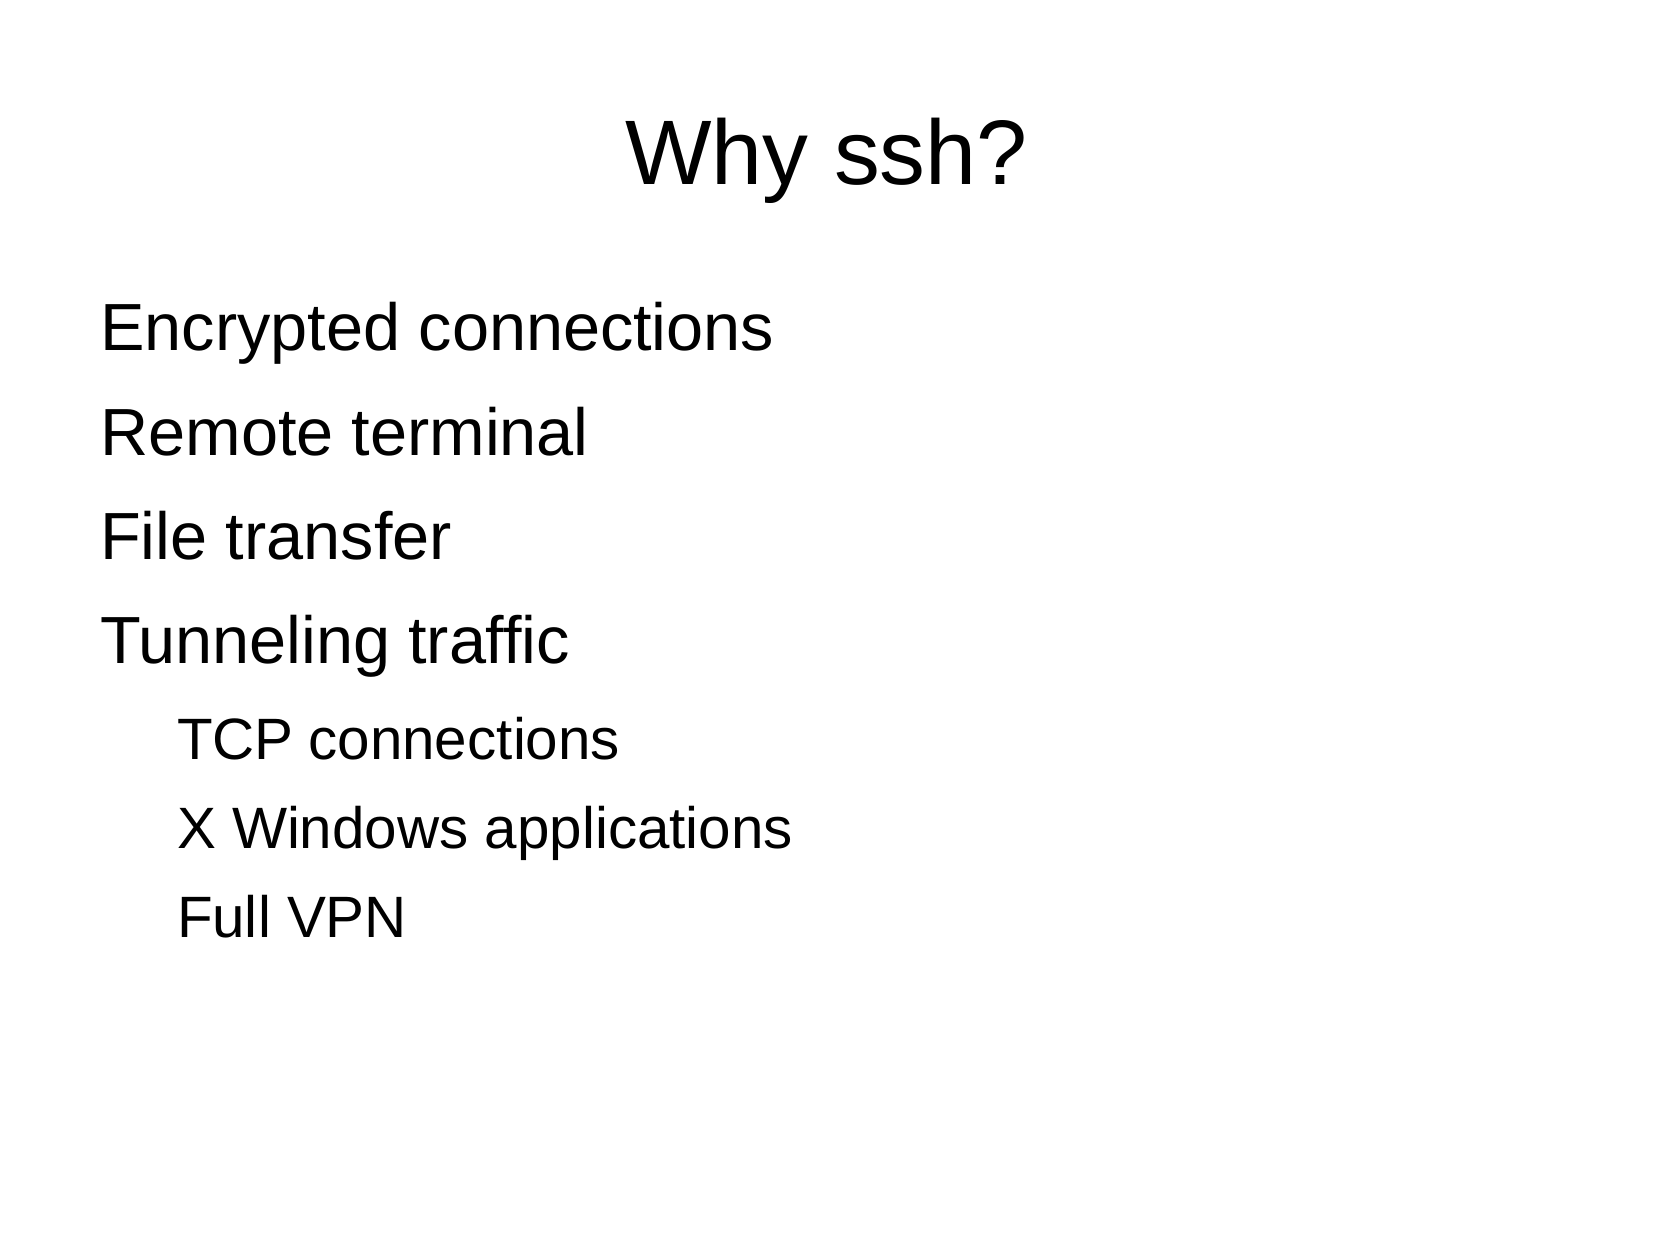

# Why ssh?
Encrypted connections
Remote terminal
File transfer
Tunneling traffic
TCP connections
X Windows applications
Full VPN